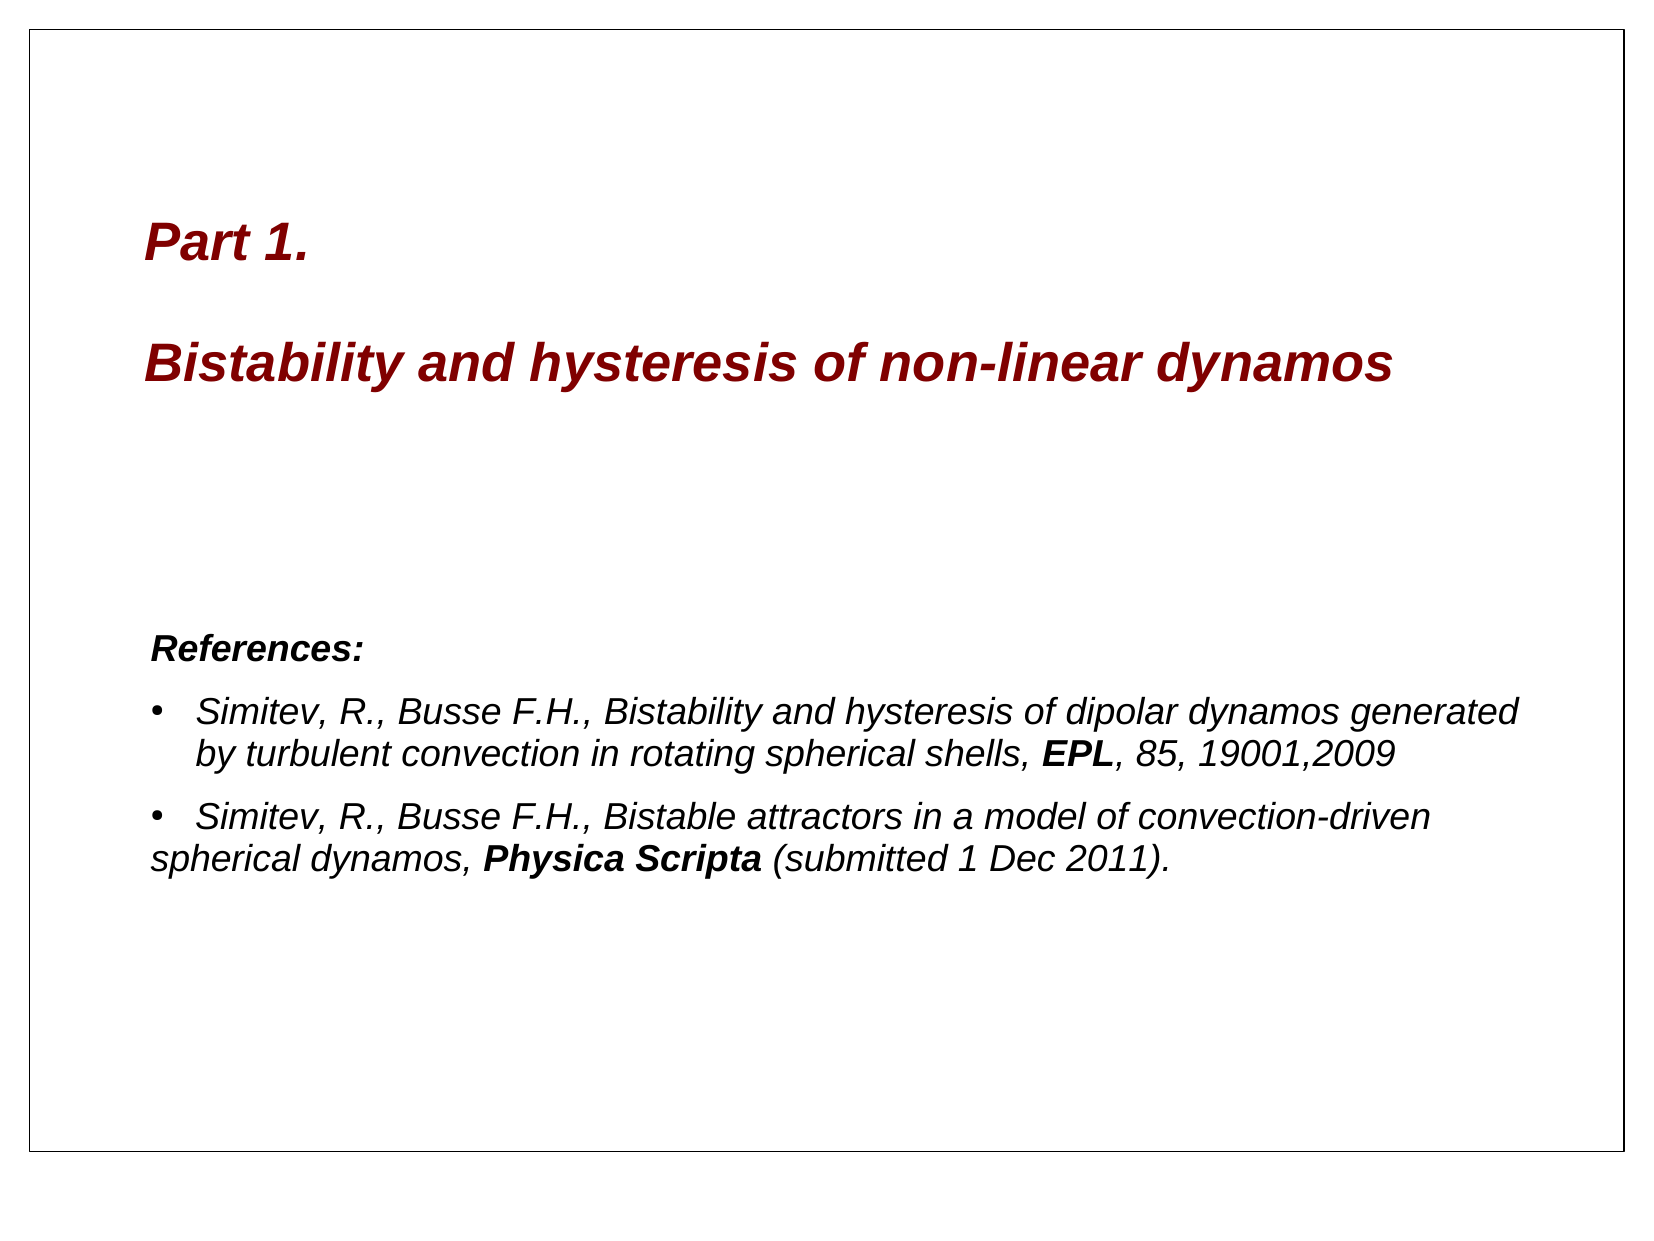

Part 1.
Bistability and hysteresis of non-linear dynamos
References:
Simitev, R., Busse F.H., Bistability and hysteresis of dipolar dynamos generated by turbulent convection in rotating spherical shells, EPL, 85, 19001,2009
 Simitev, R., Busse F.H., Bistable attractors in a model of convection-driven spherical dynamos, Physica Scripta (submitted 1 Dec 2011).